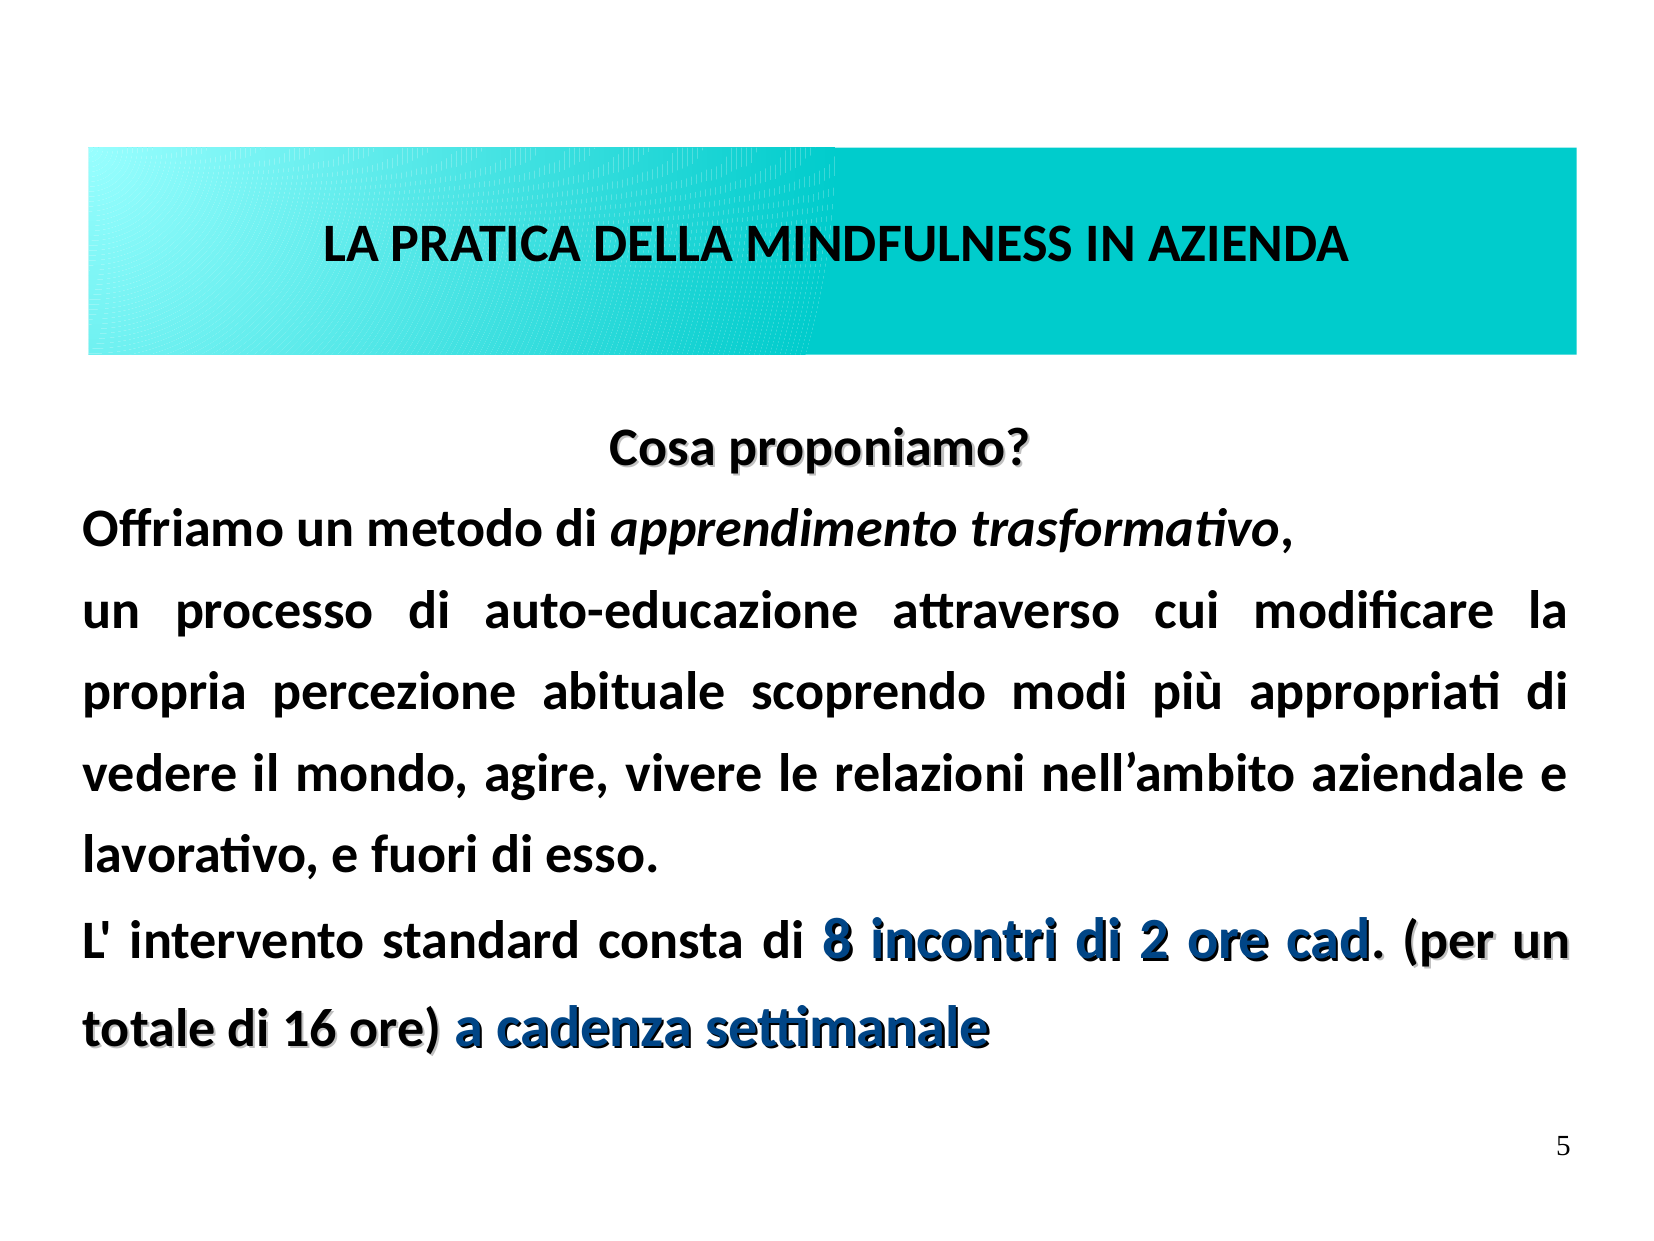

# LA PRATICA DELLA MINDFULNESS IN AZIENDA
Cosa proponiamo?
Offriamo un metodo di apprendimento trasformativo,
un processo di auto-educazione attraverso cui modificare la propria percezione abituale scoprendo modi più appropriati di vedere il mondo, agire, vivere le relazioni nell’ambito aziendale e lavorativo, e fuori di esso.
L' intervento standard consta di 8 incontri di 2 ore cad. (per un totale di 16 ore) a cadenza settimanale
5